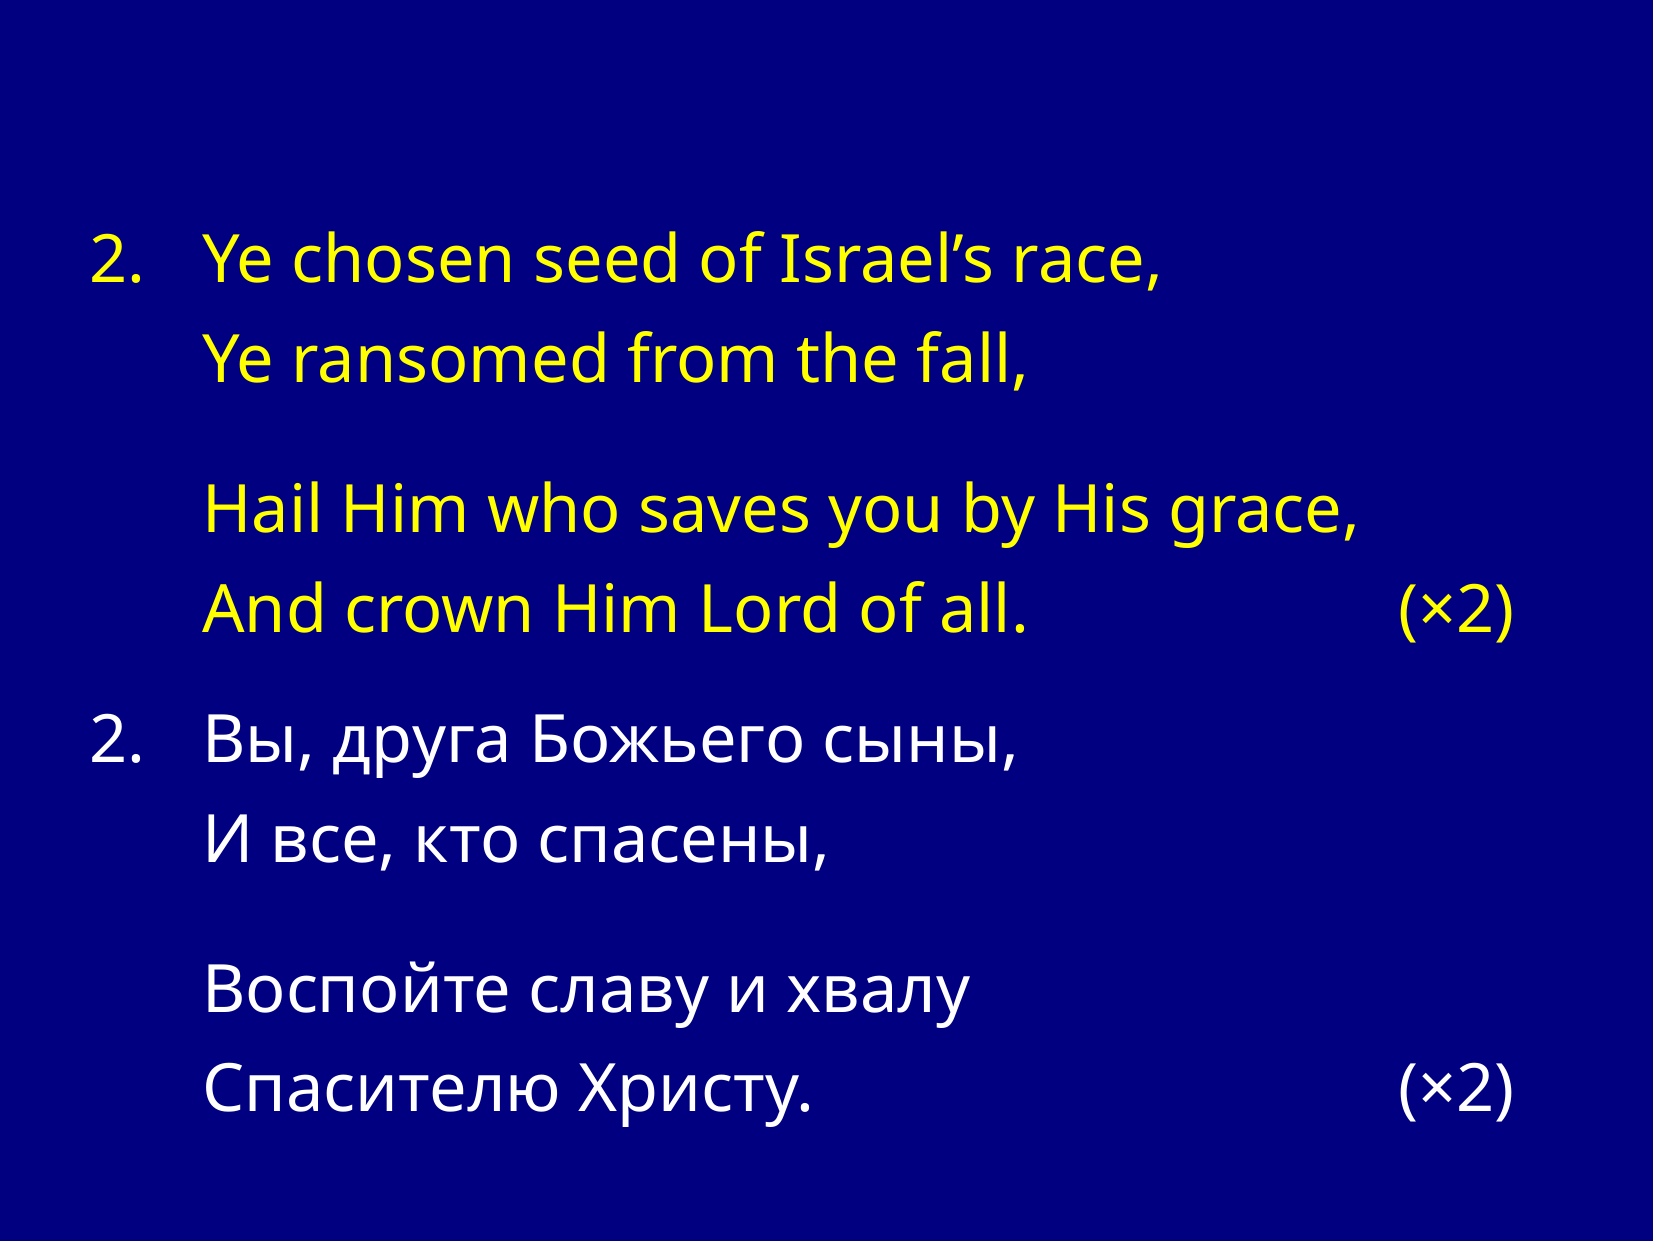

2.	Ye chosen seed of Israel’s race,
	Ye ransomed from the fall,
	Hail Him who saves you by His grace,
	And crown Him Lord of all.	(×2)
2.	Вы, друга Божьего сыны,
	И все, кто спасены,
	Воспойте славу и хвалу
	Спасителю Христу.	(×2)